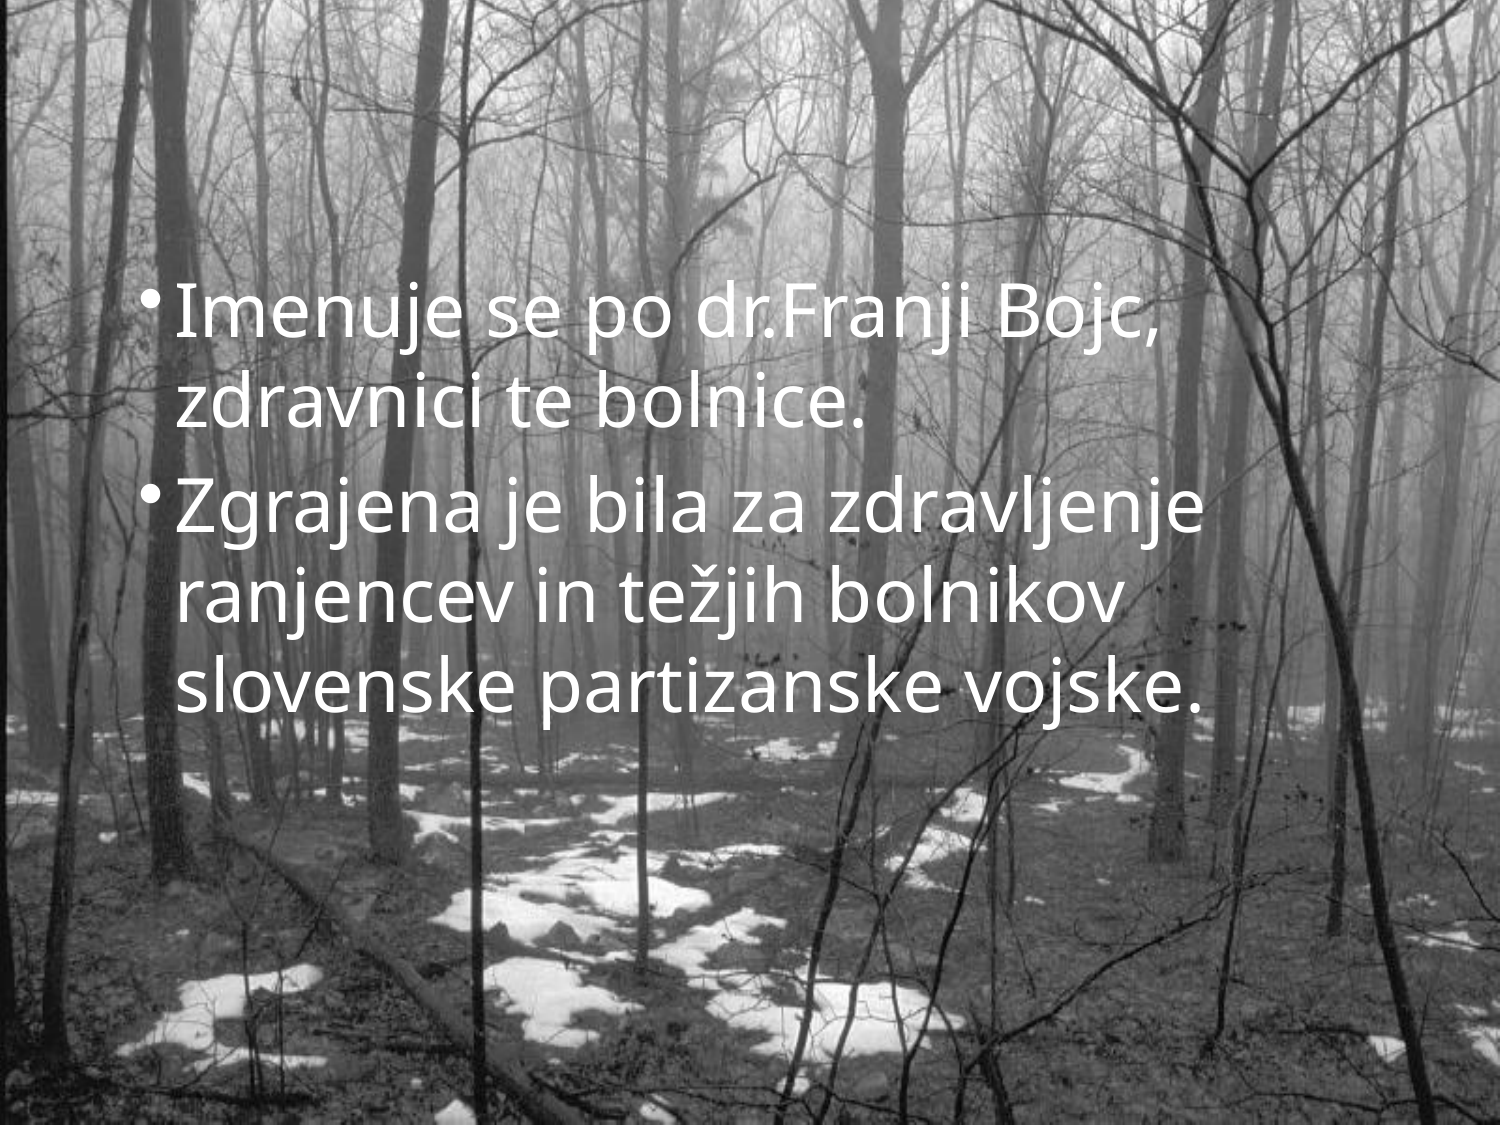

#
Imenuje se po dr.Franji Bojc, zdravnici te bolnice.
Zgrajena je bila za zdravljenje ranjencev in težjih bolnikov slovenske partizanske vojske.